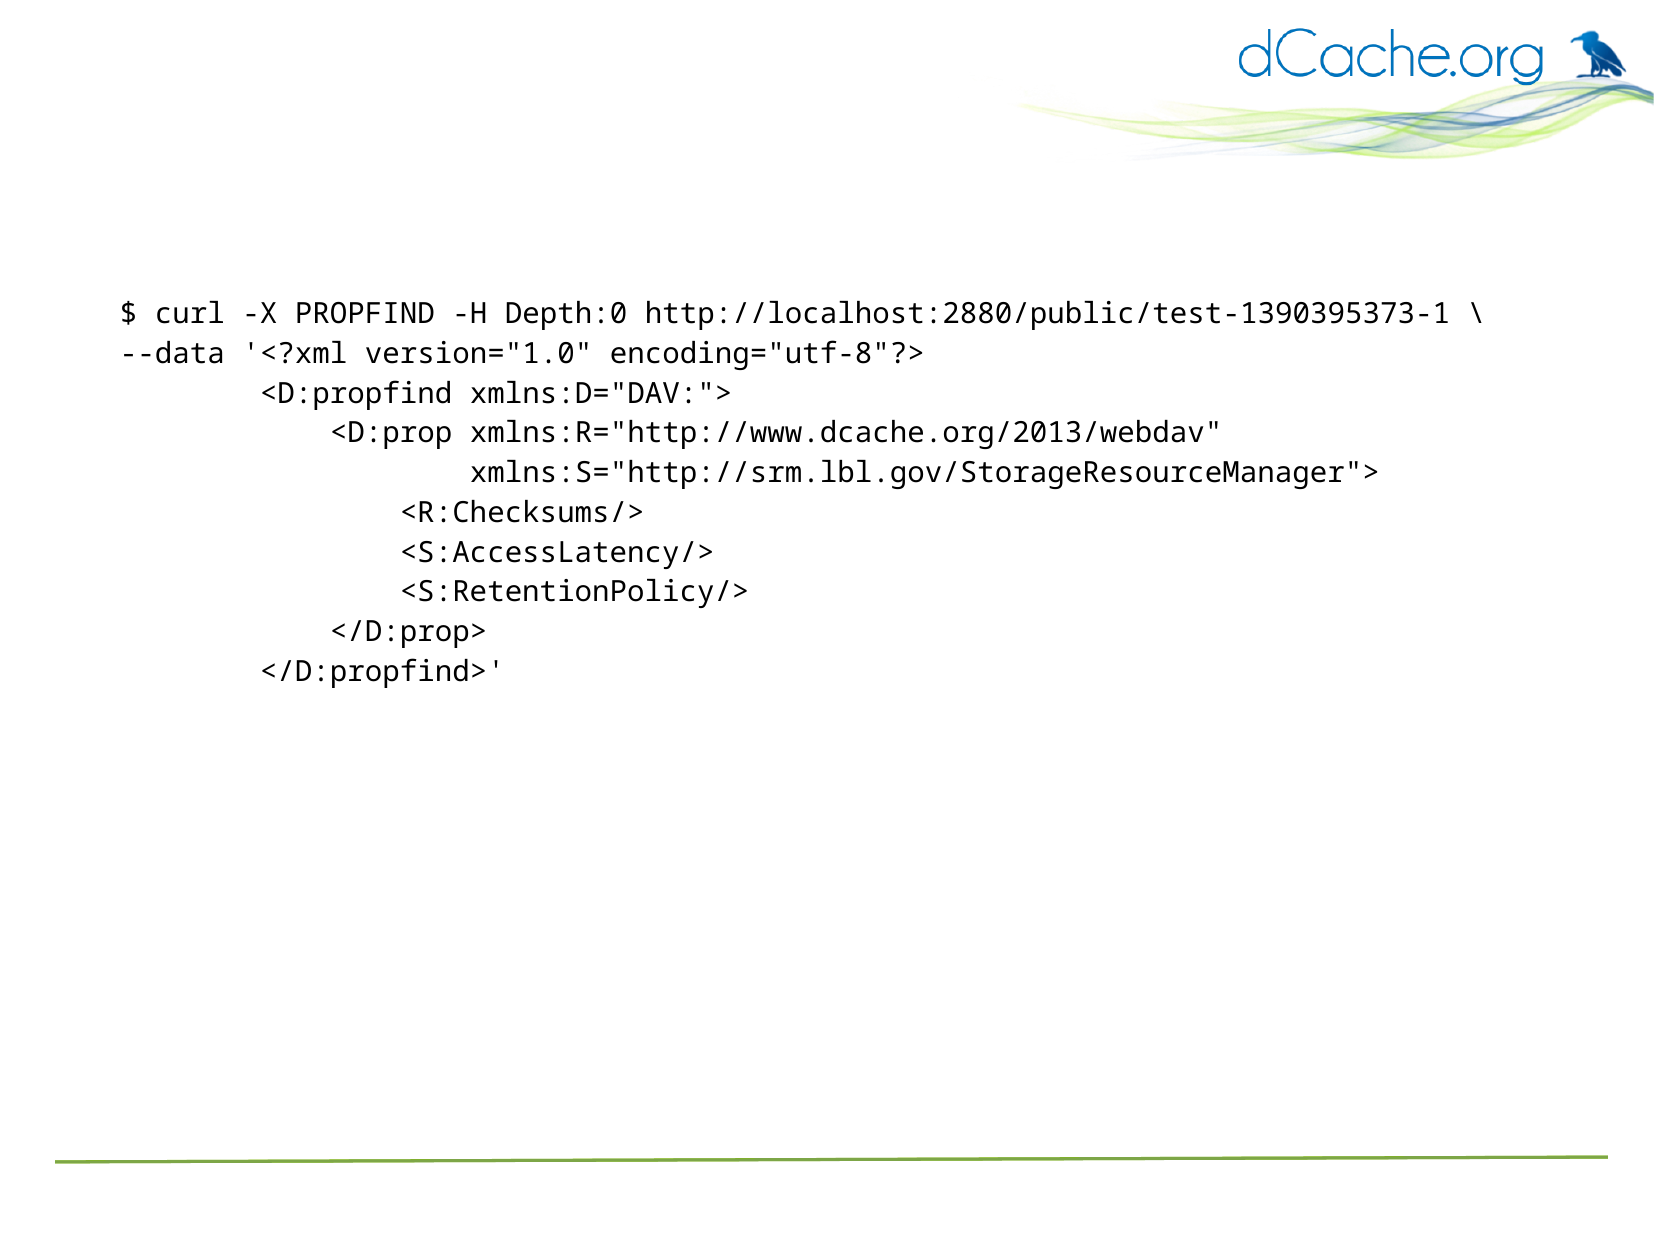

#
$ curl -X PROPFIND -H Depth:0 http://localhost:2880/public/test-1390395373-1 \
--data '<?xml version="1.0" encoding="utf-8"?>
 <D:propfind xmlns:D="DAV:">
 <D:prop xmlns:R="http://www.dcache.org/2013/webdav"
 xmlns:S="http://srm.lbl.gov/StorageResourceManager">
 <R:Checksums/>
 <S:AccessLatency/>
 <S:RetentionPolicy/>
 </D:prop>
 </D:propfind>'